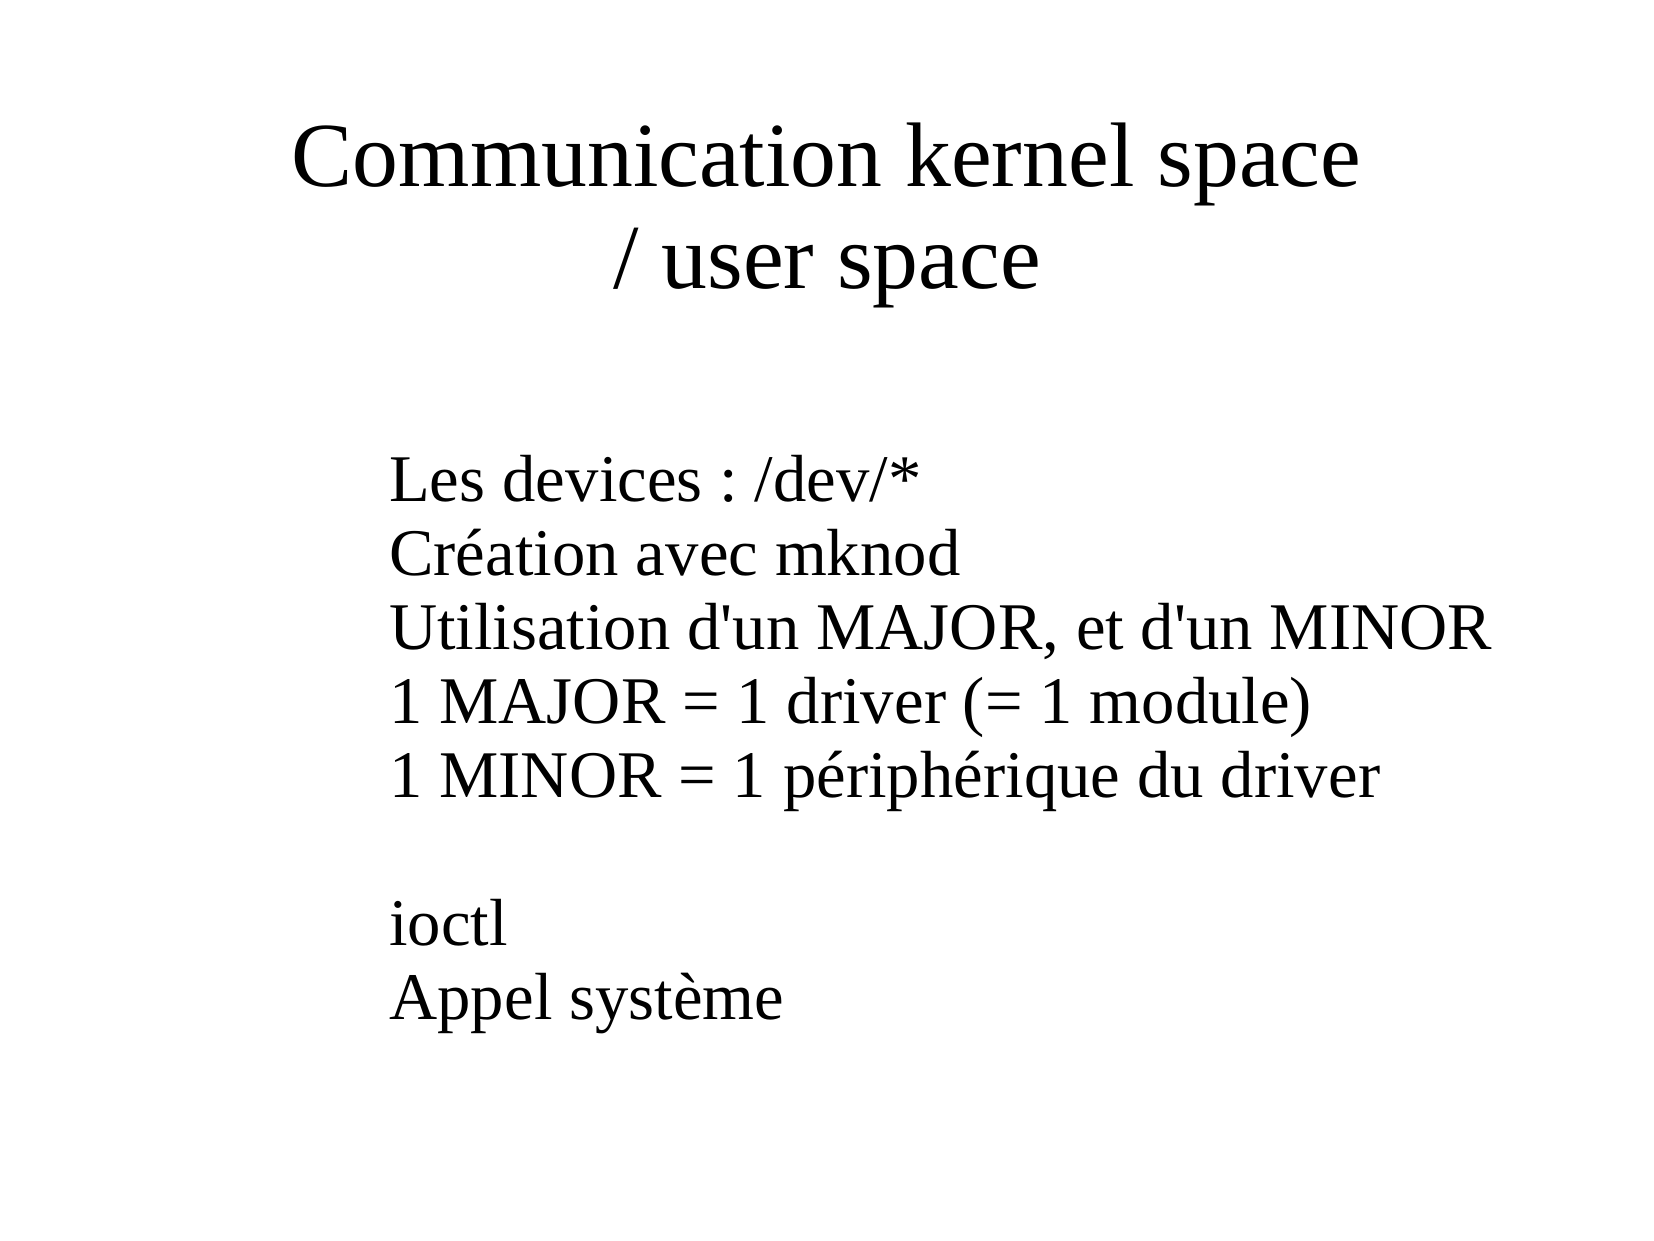

# Communication kernel space / user space
Les devices : /dev/*
Création avec mknod
Utilisation d'un MAJOR, et d'un MINOR
1 MAJOR = 1 driver (= 1 module)
1 MINOR = 1 périphérique du driver
ioctl
Appel système